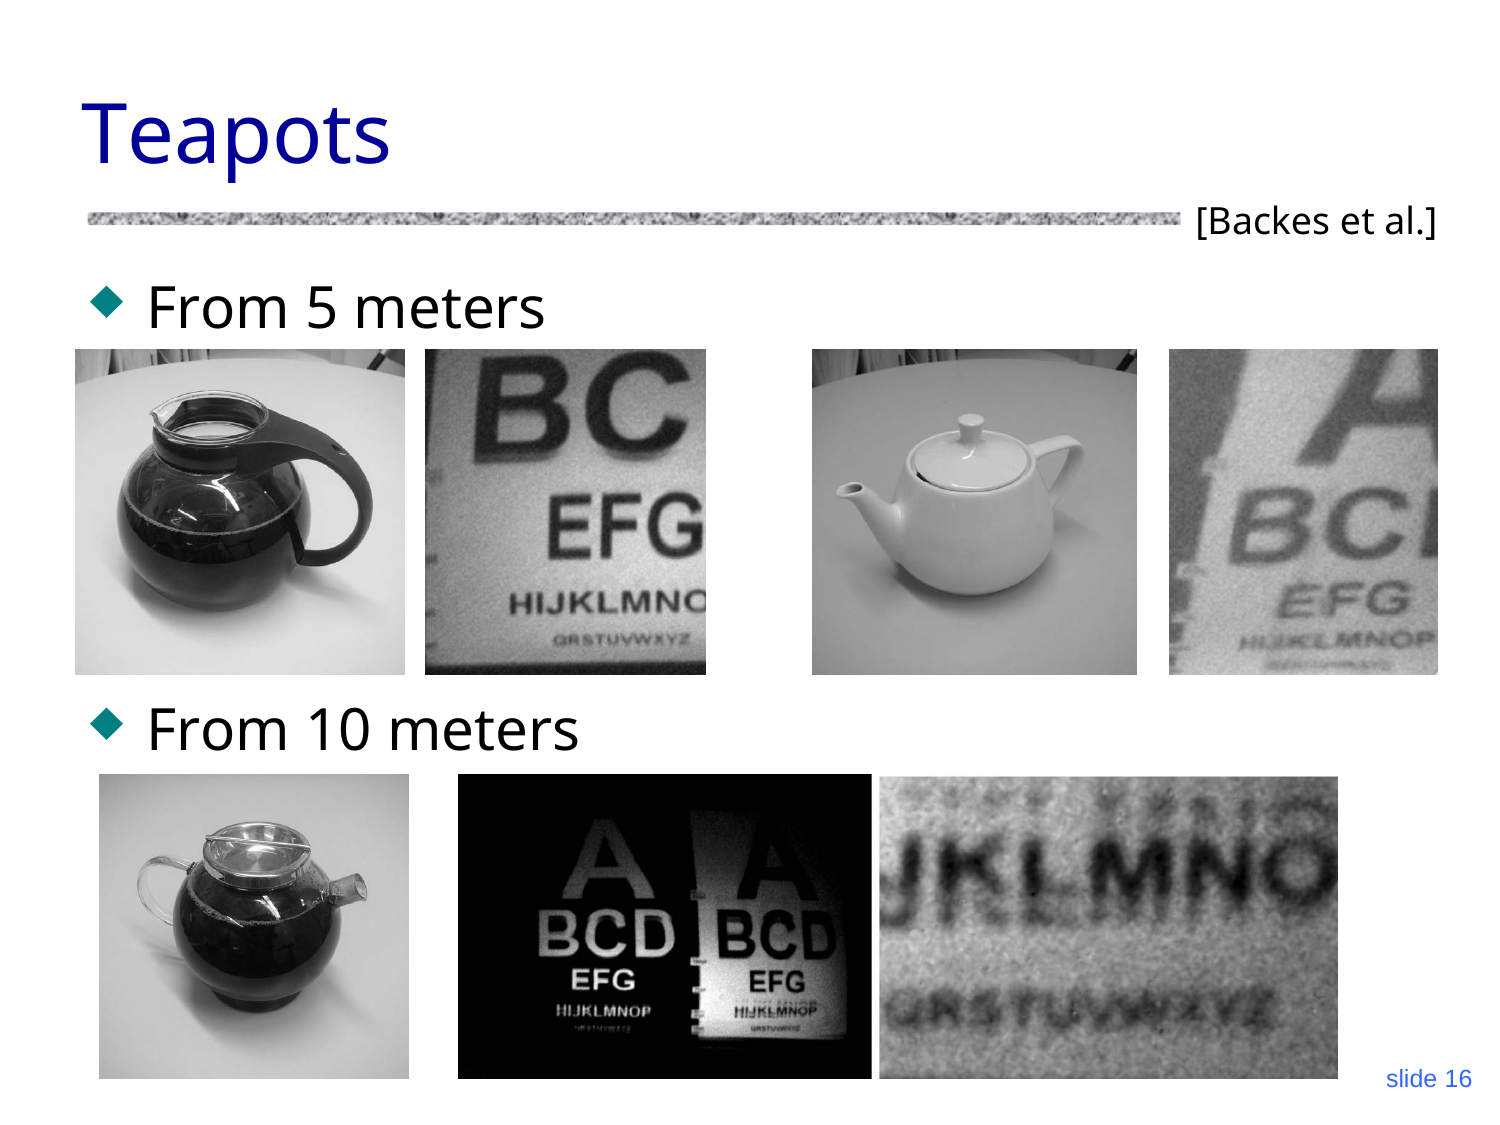

# Teapots
[Backes et al.]
From 5 meters
From 10 meters
slide